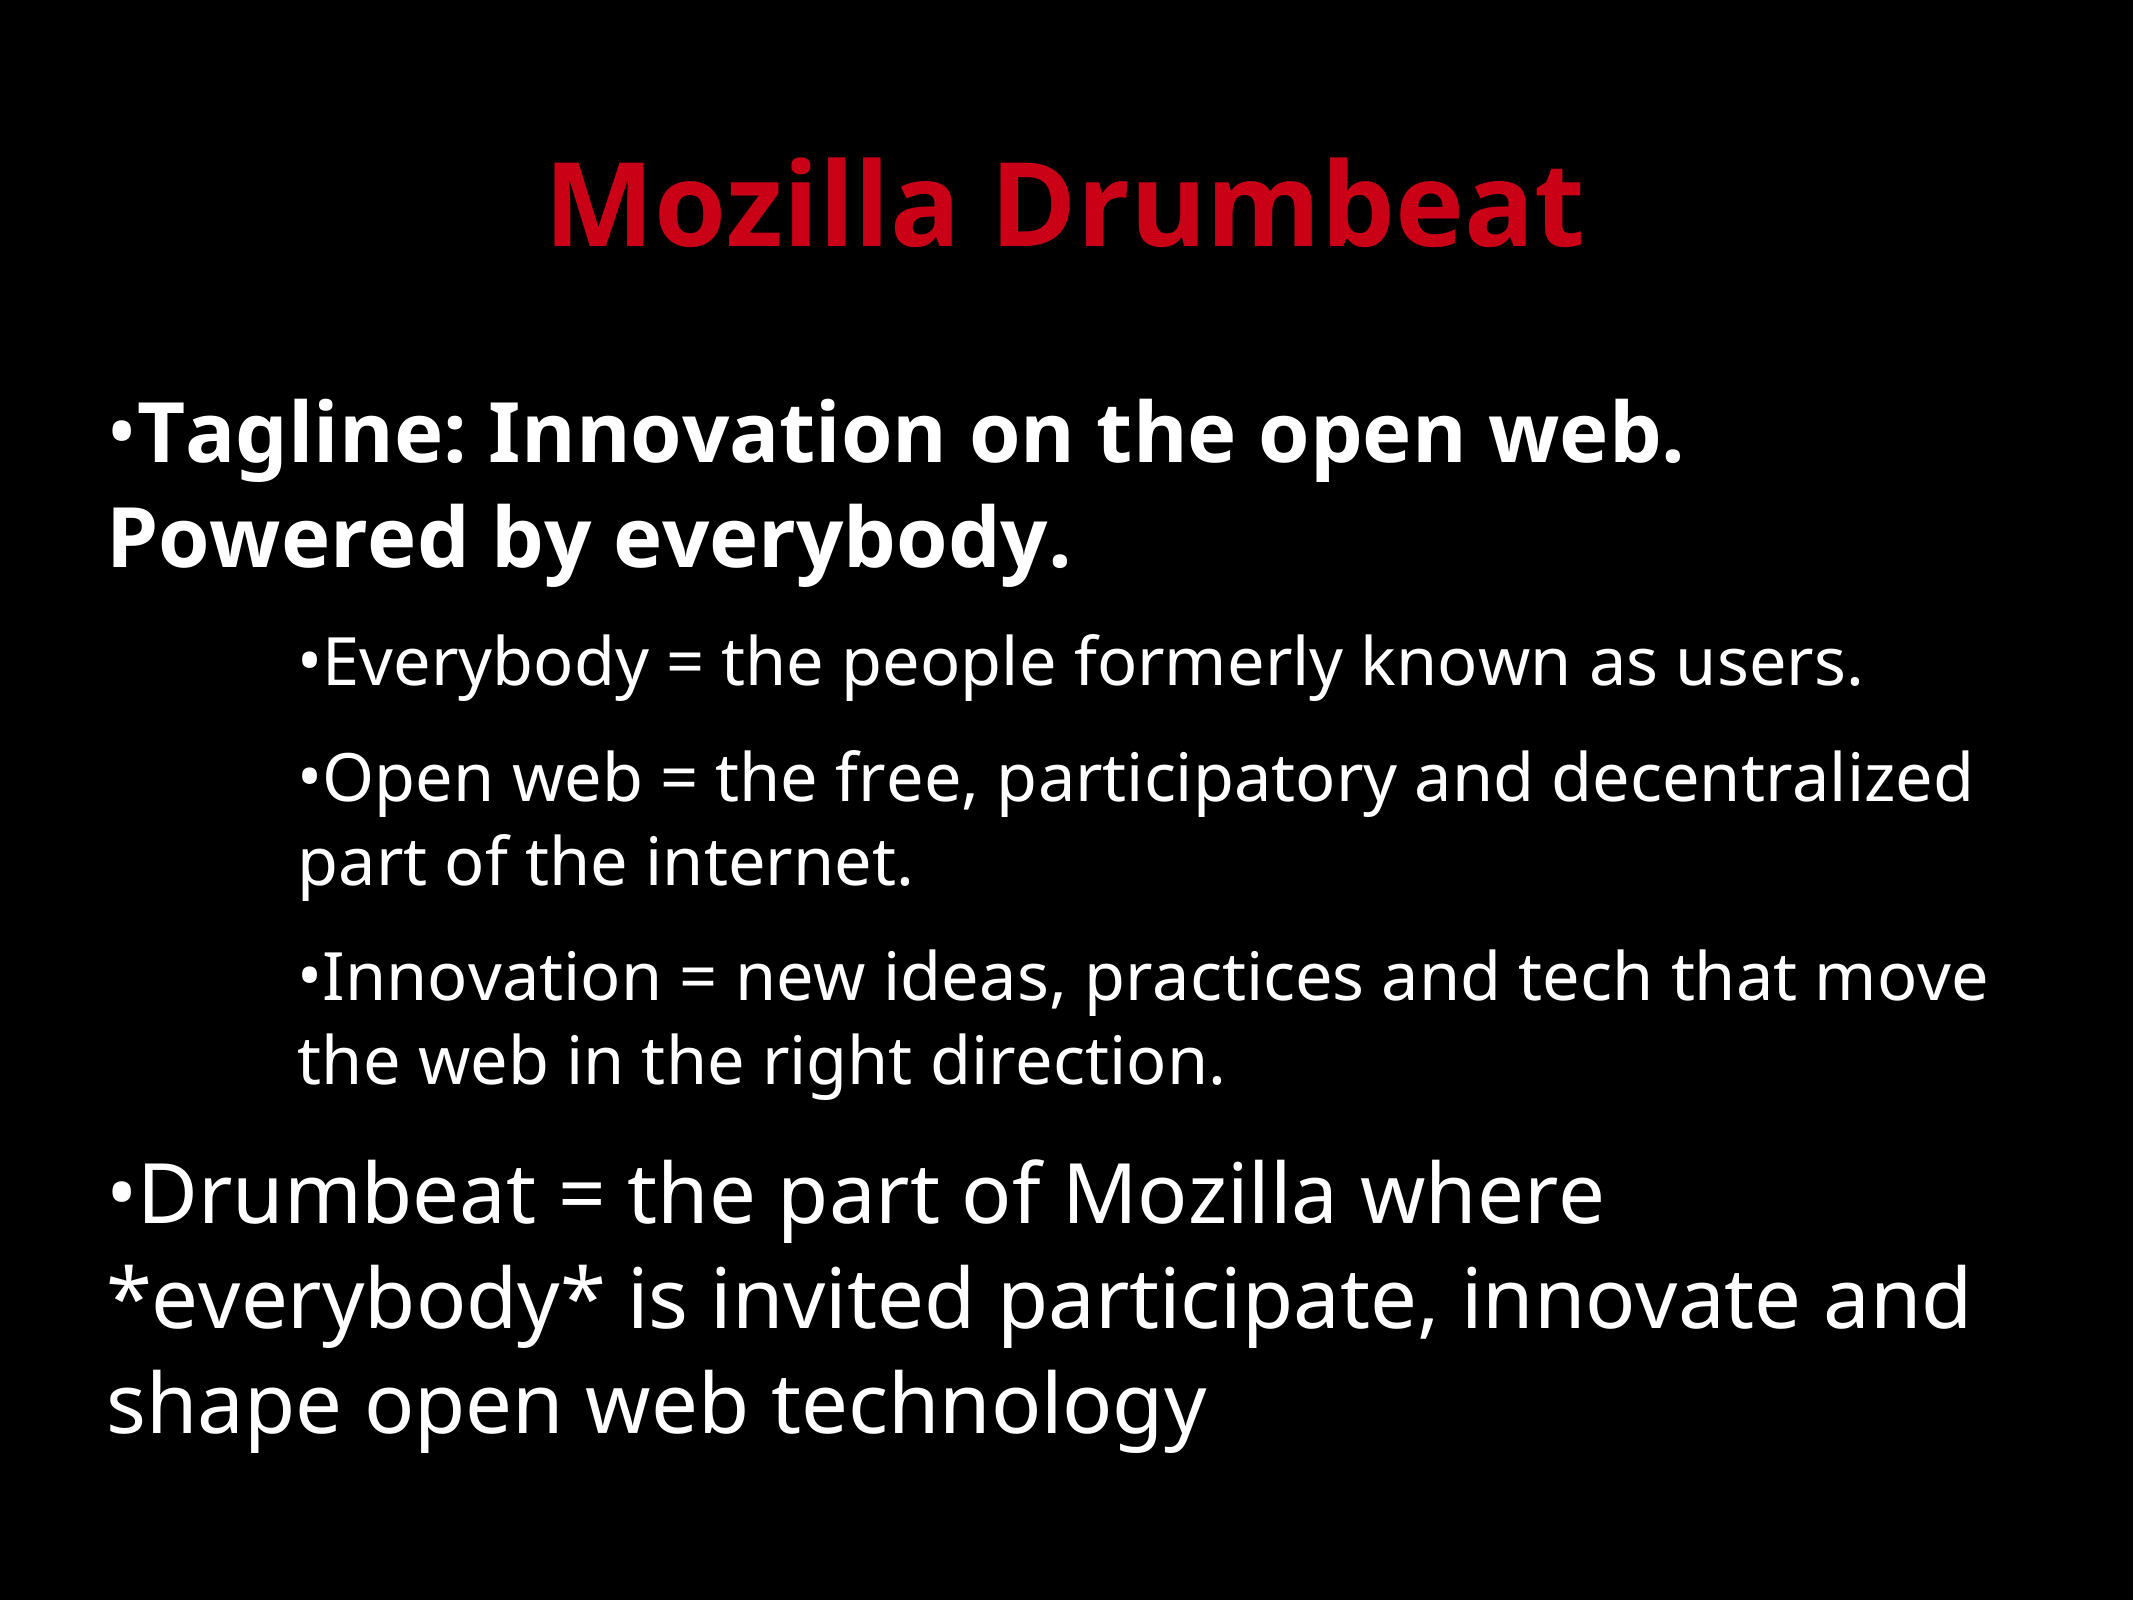

# Mozilla Drumbeat
Tagline: Innovation on the open web. Powered by everybody.
Everybody = the people formerly known as users.
Open web = the free, participatory and decentralized part of the internet.
Innovation = new ideas, practices and tech that move the web in the right direction.
Drumbeat = the part of Mozilla where *everybody* is invited participate, innovate and shape open web technology